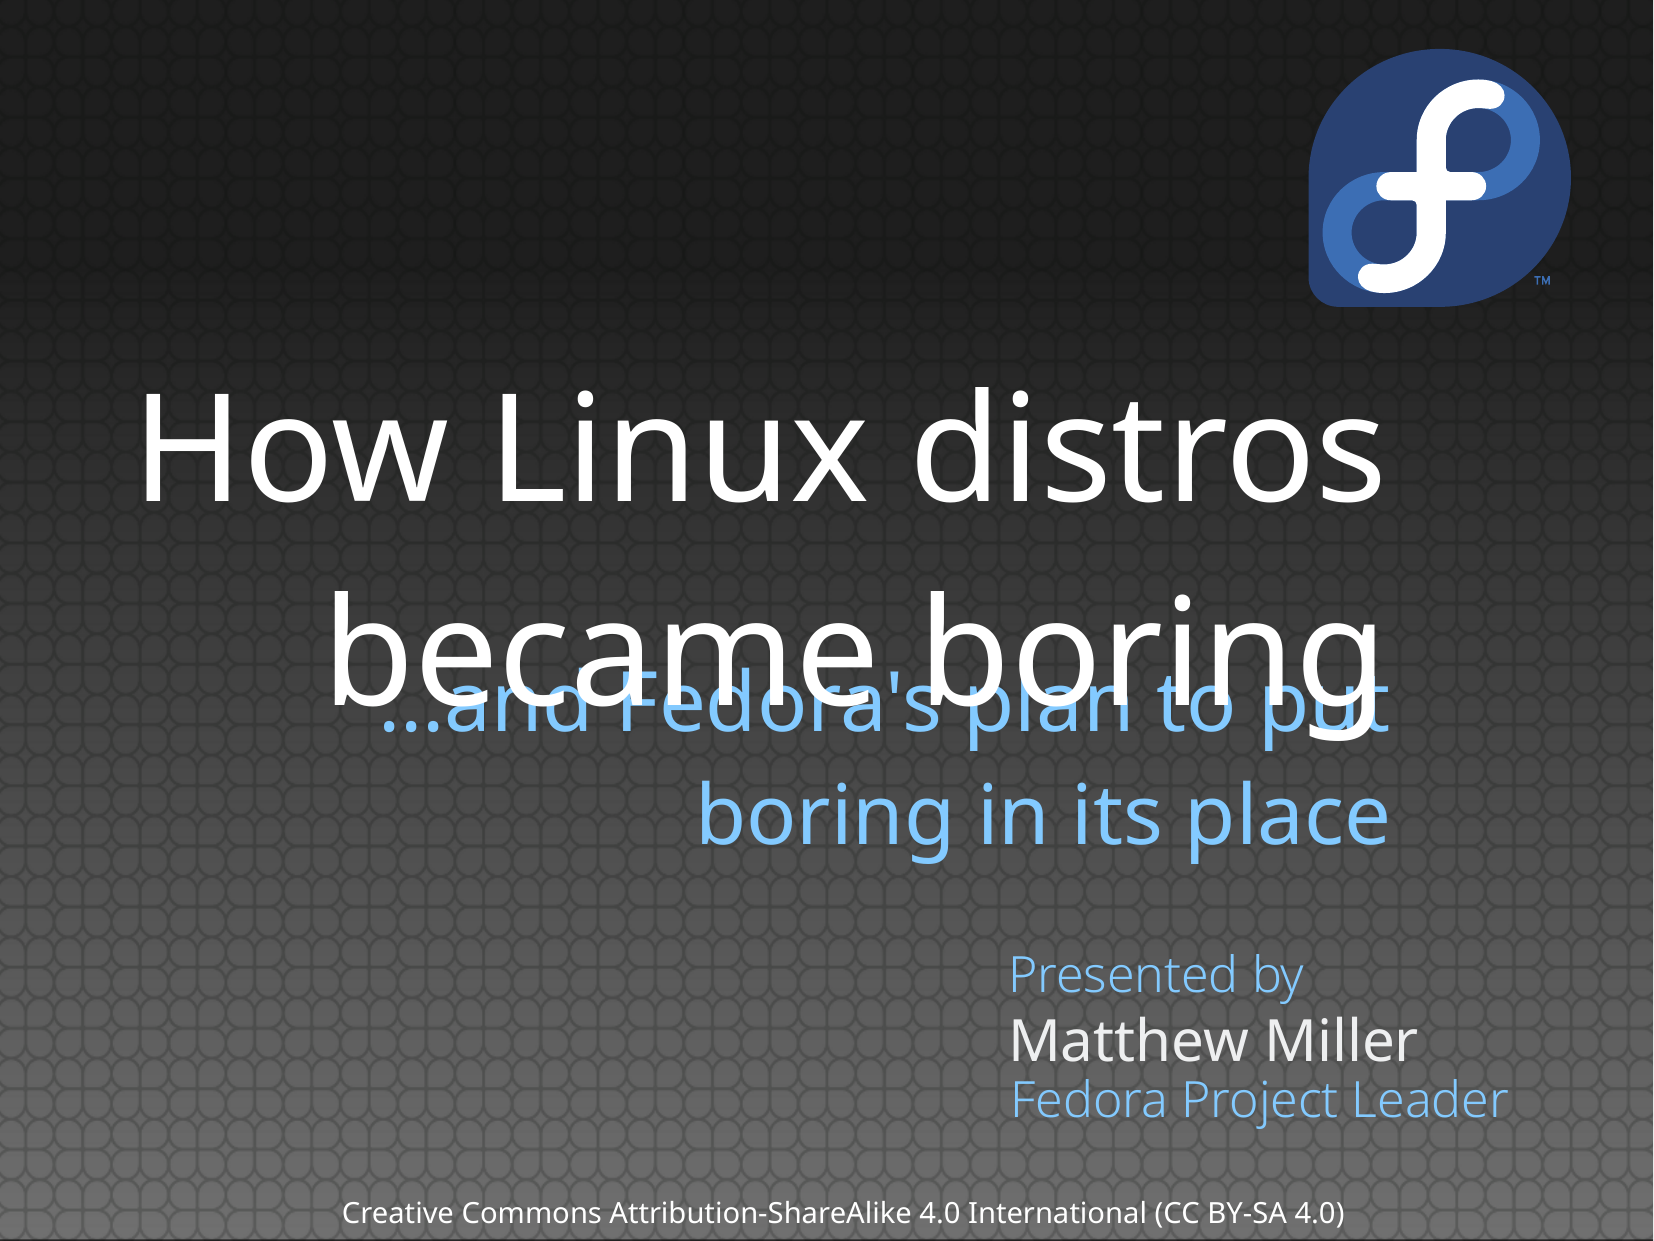

How Linux distros
became boring
# ...and Fedora's plan to put
boring in its place
Presented by
Matthew Miller
Fedora Project Leader
Creative Commons Attribution-ShareAlike 4.0 International (CC BY-SA 4.0)